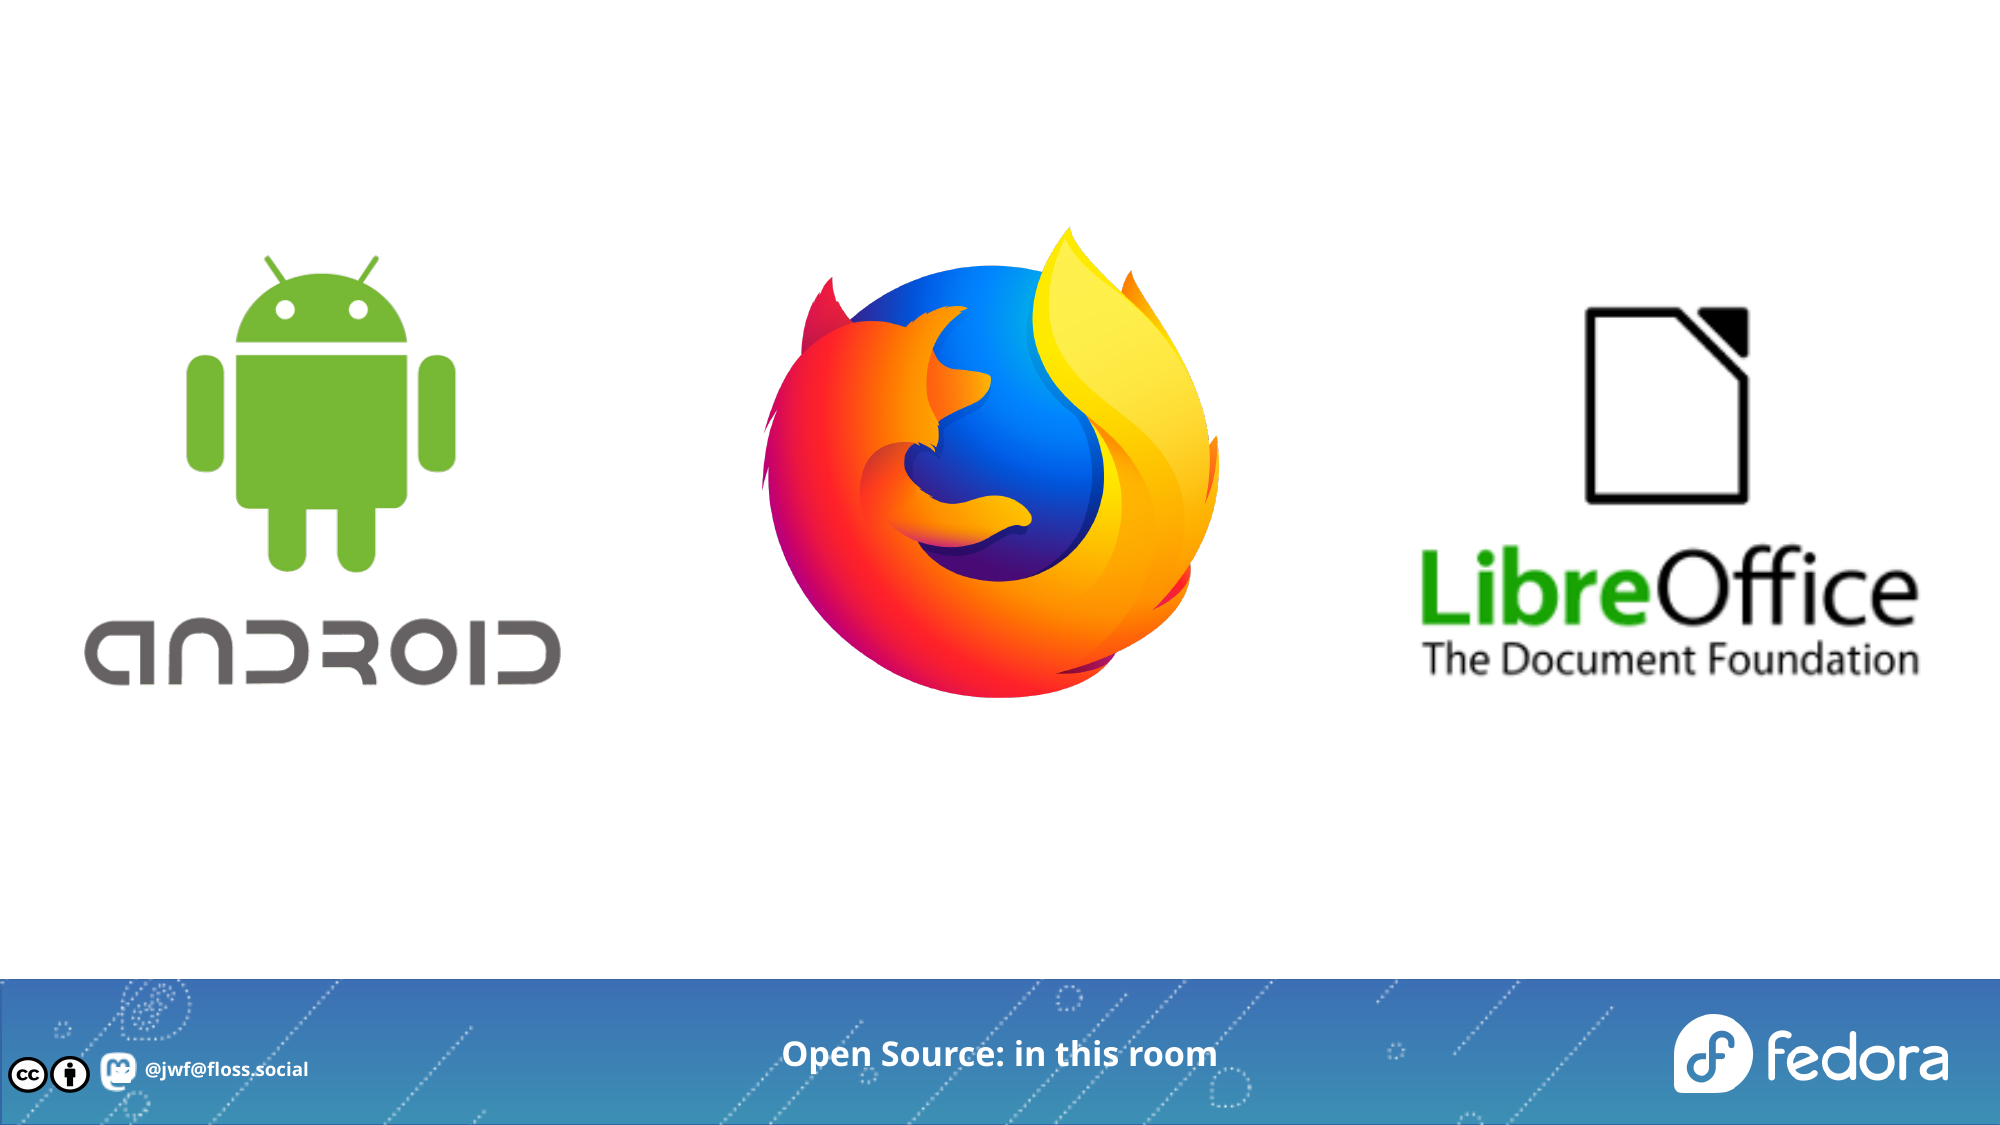

# Open Source: in this room
@jwf@floss.social